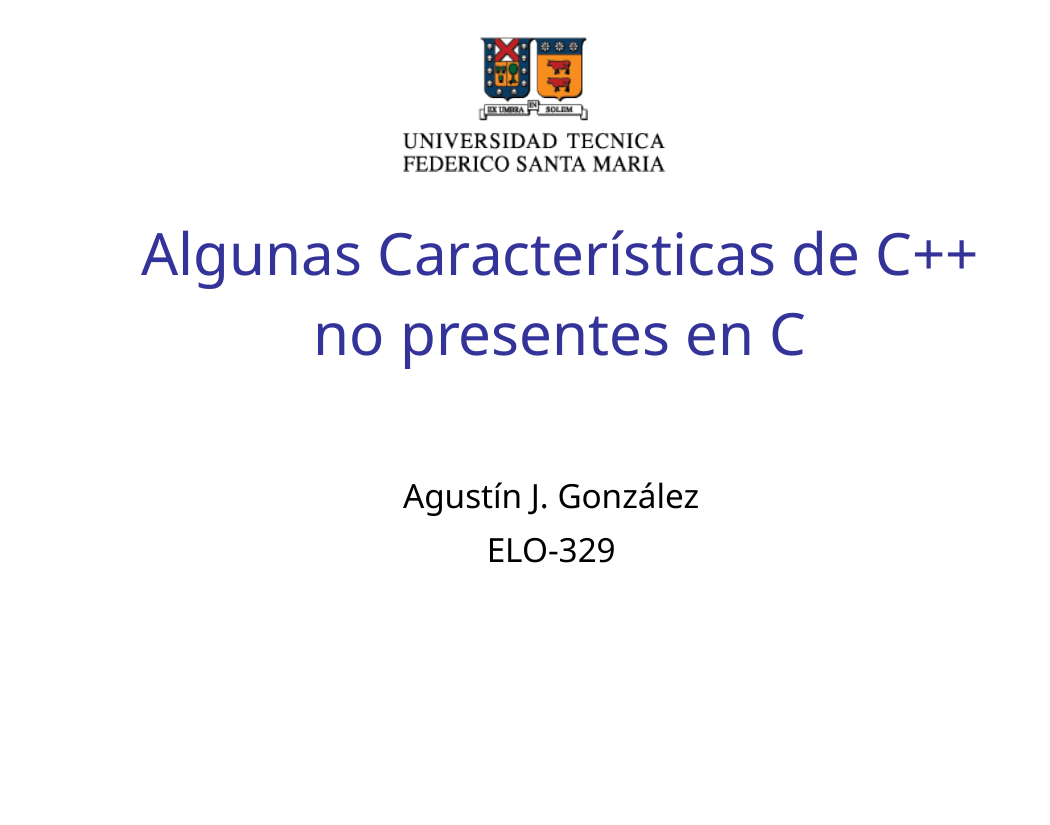

# Algunas Características de C++ no presentes en C
Agustín J. González
ELO-329